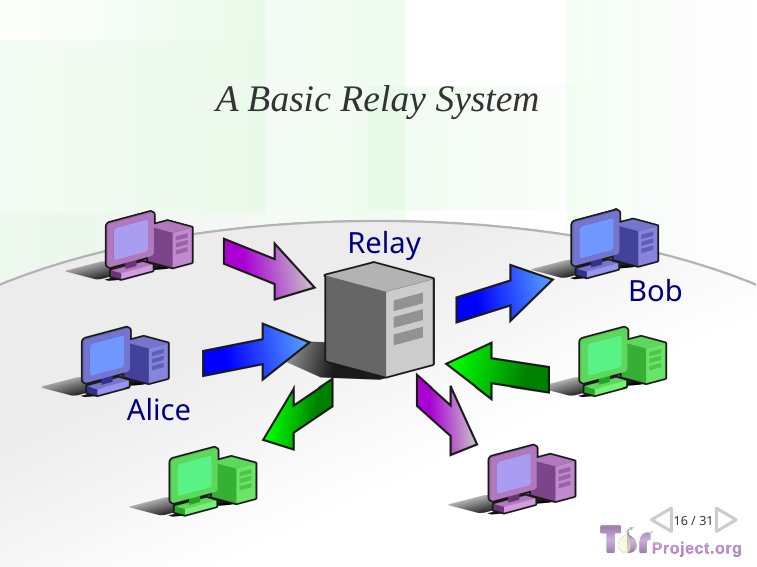

A Basic Relay System
Relay
Bob
Alice